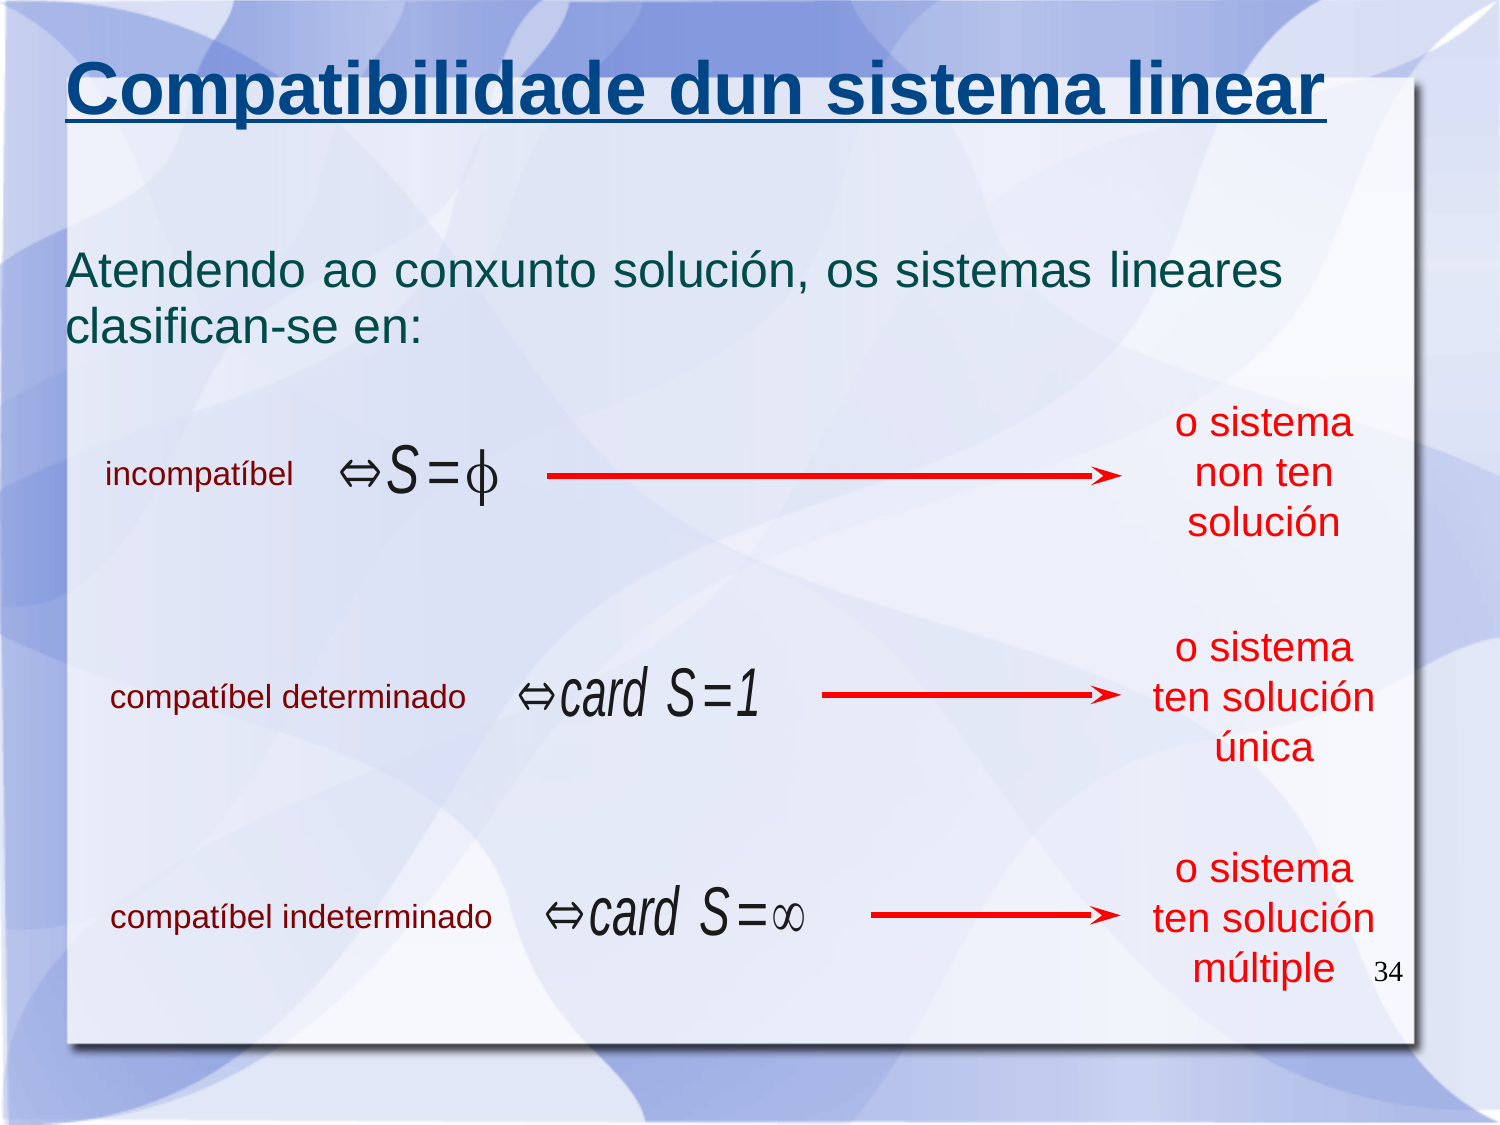

# Compatibilidade dun sistema linear
Atendendo ao conxunto solución, os sistemas lineares clasifican-se en:
o sistema non ten solución
incompatíbel
o sistema ten solución única
compatíbel determinado
o sistema ten solución múltiple
compatíbel indeterminado
34